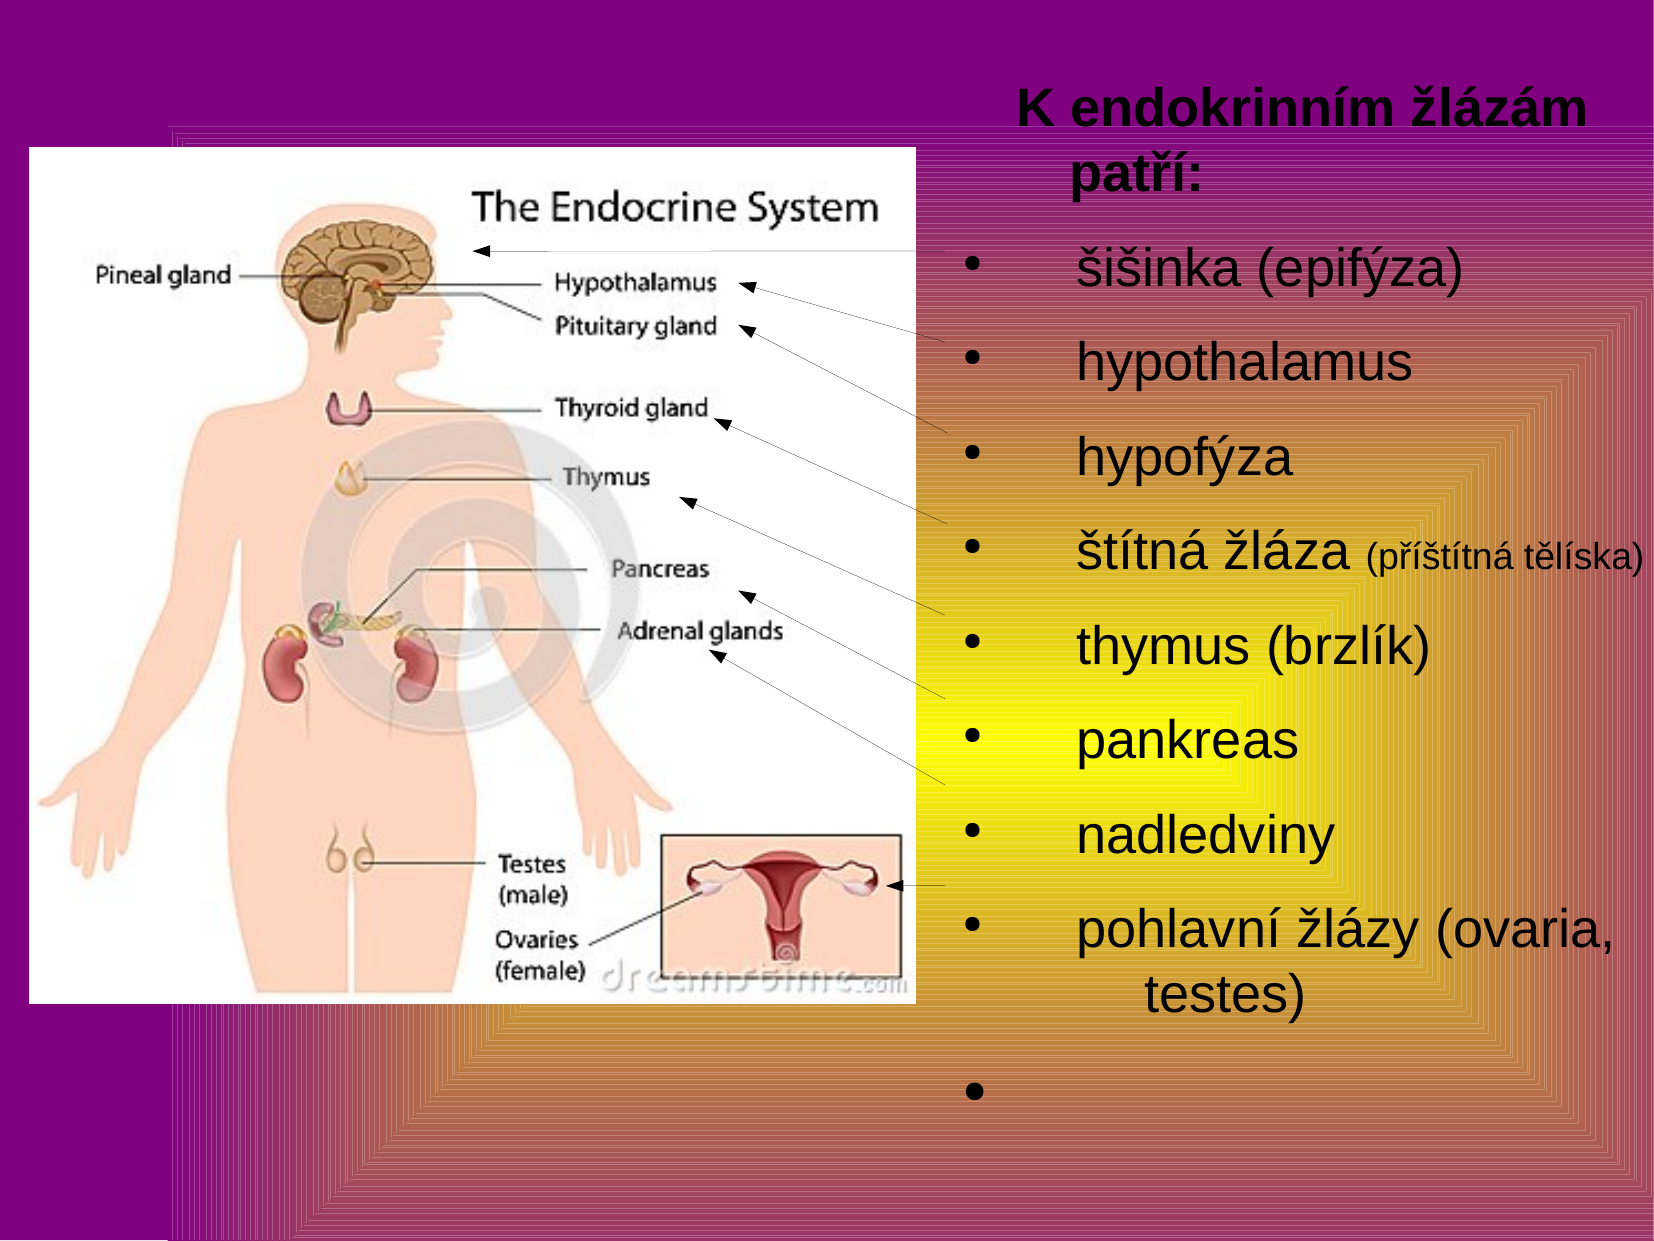

# K endokrinním žlázám patří:
 šišinka (epifýza)
 hypothalamus
 hypofýza
 štítná žláza (příštítná tělíska)
 thymus (brzlík)
 pankreas
 nadledviny
 pohlavní žlázy (ovaria, testes)